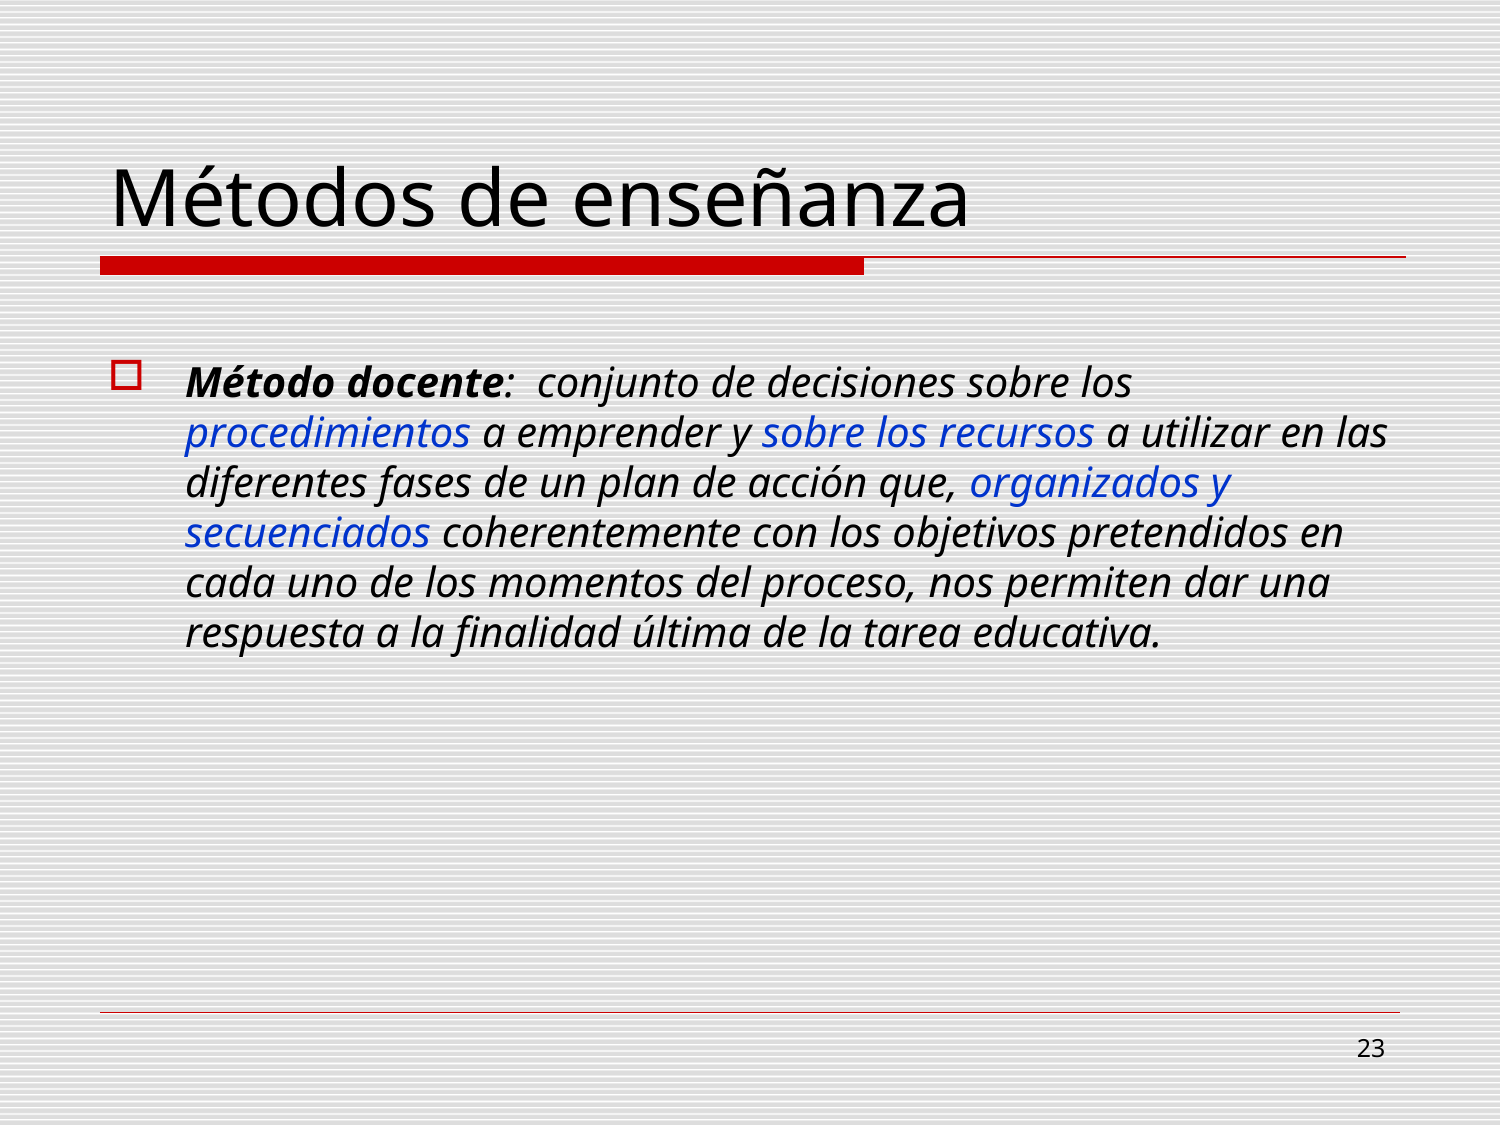

# Métodos de enseñanza
Método docente: conjunto de decisiones sobre los procedimientos a emprender y sobre los recursos a utilizar en las diferentes fases de un plan de acción que, organizados y secuenciados coherentemente con los objetivos pretendidos en cada uno de los momentos del proceso, nos permiten dar una respuesta a la finalidad última de la tarea educativa.